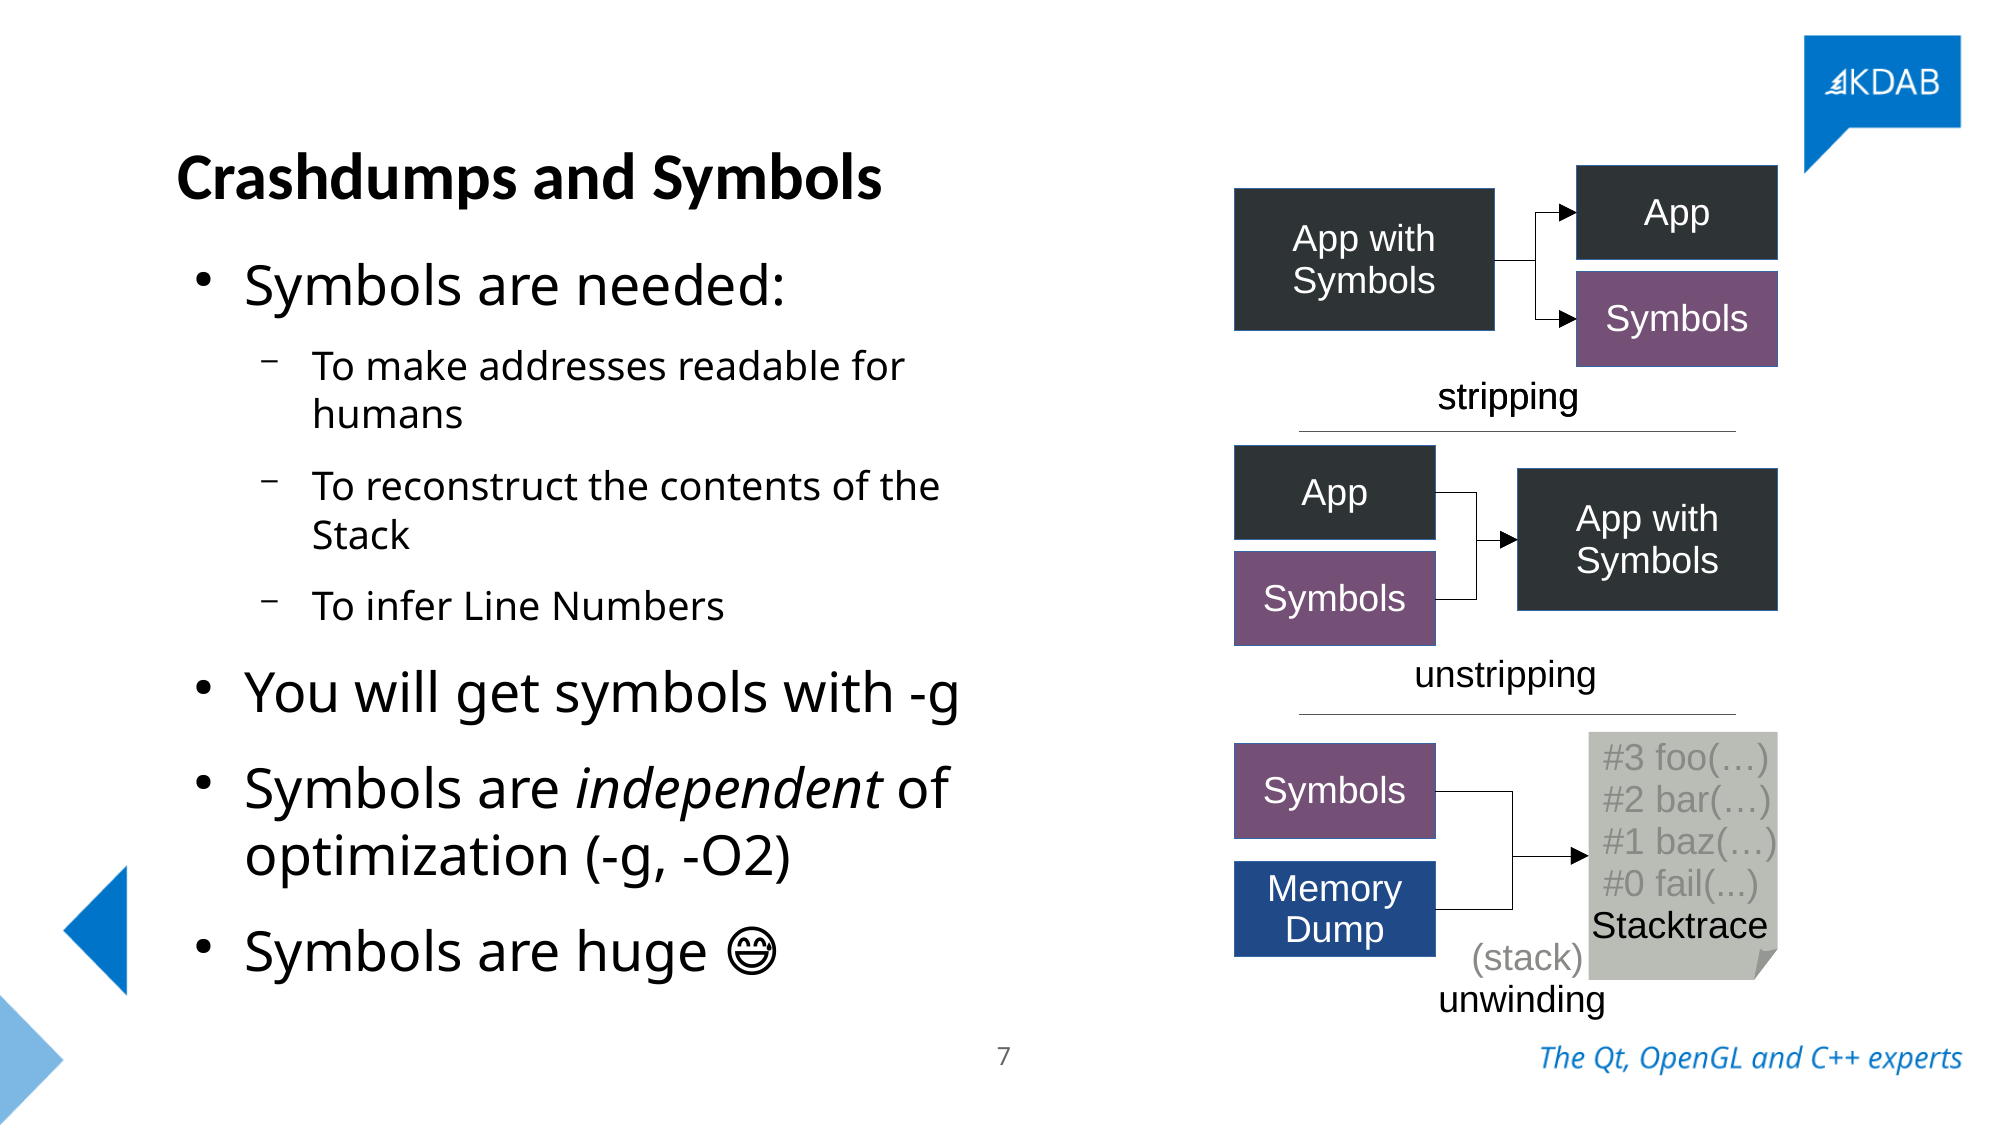

# Crashdumps and Symbols
App
App
App
App
App with
Symbols
App with
Symbols
Symbols are needed:
To make addresses readable for humans
To reconstruct the contents of the Stack
To infer Line Numbers
You will get symbols with -g
Symbols are independent of optimization (-g, -O2)
Symbols are huge 😅
Symbols
Symbols
stripping
stripping
App
App
App
App with
Symbols
Symbols
Symbols
unstripping
#3 foo(…)
#2 bar(…)
#1 baz(…)
#0 fail(...)
Symbols
Memory
Dump
Stacktrace
 (stack)
unwinding